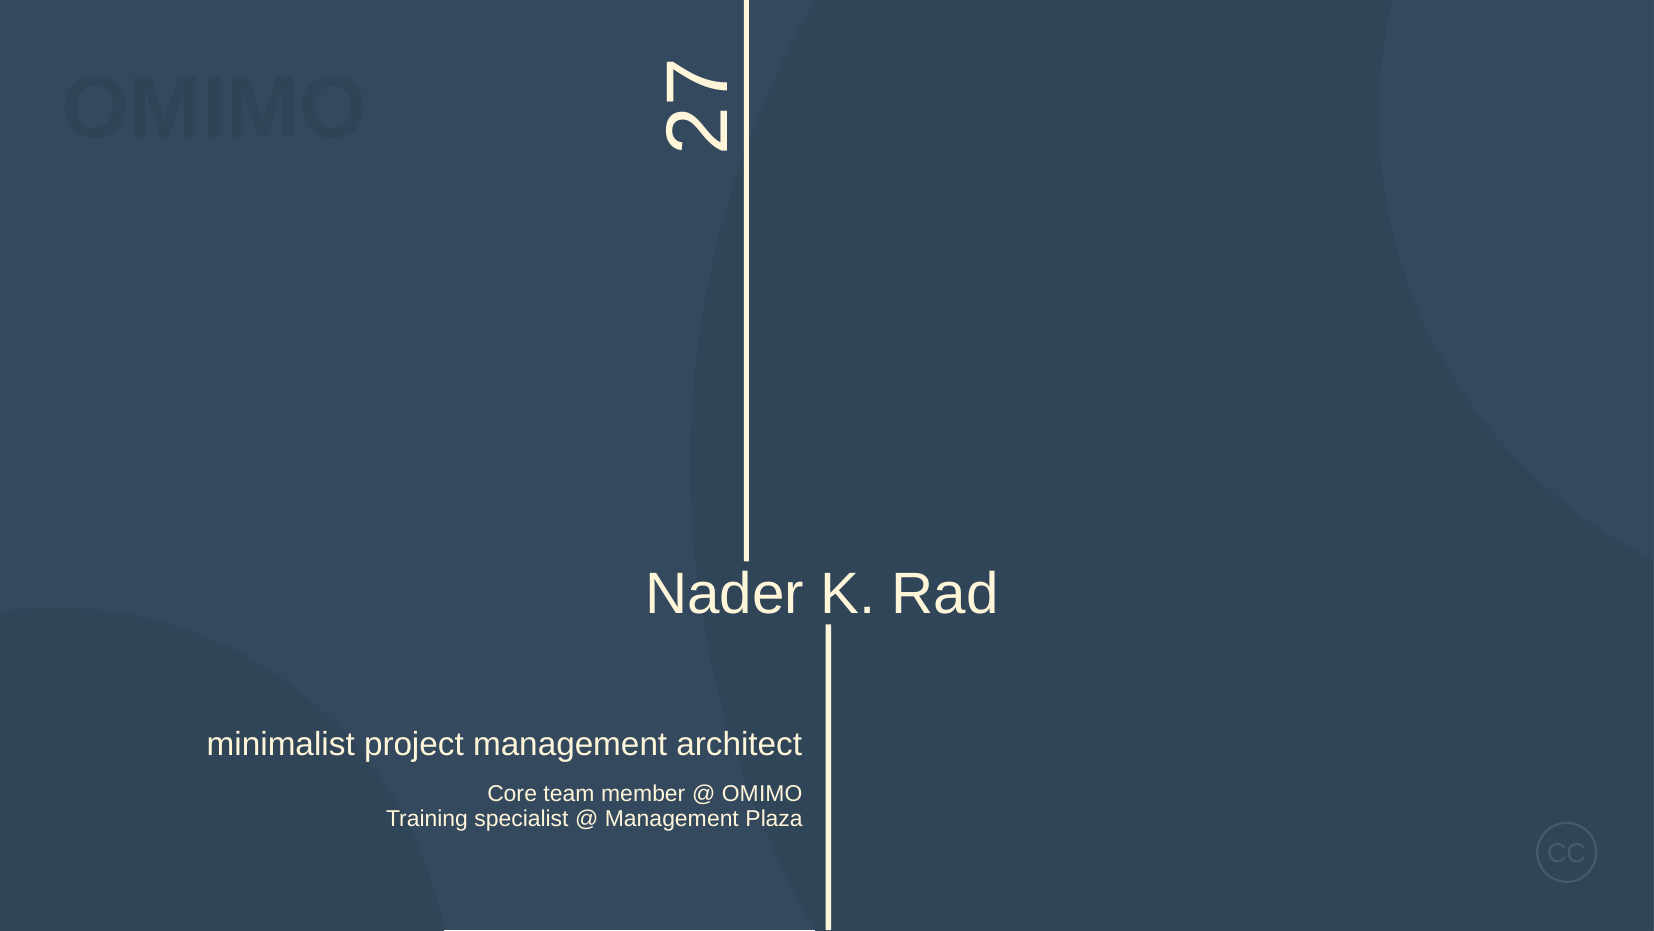

27
OMIMO
Nader K. Rad
minimalist project management architect
Core team member @ OMIMO
Training specialist @ Management Plaza
CC